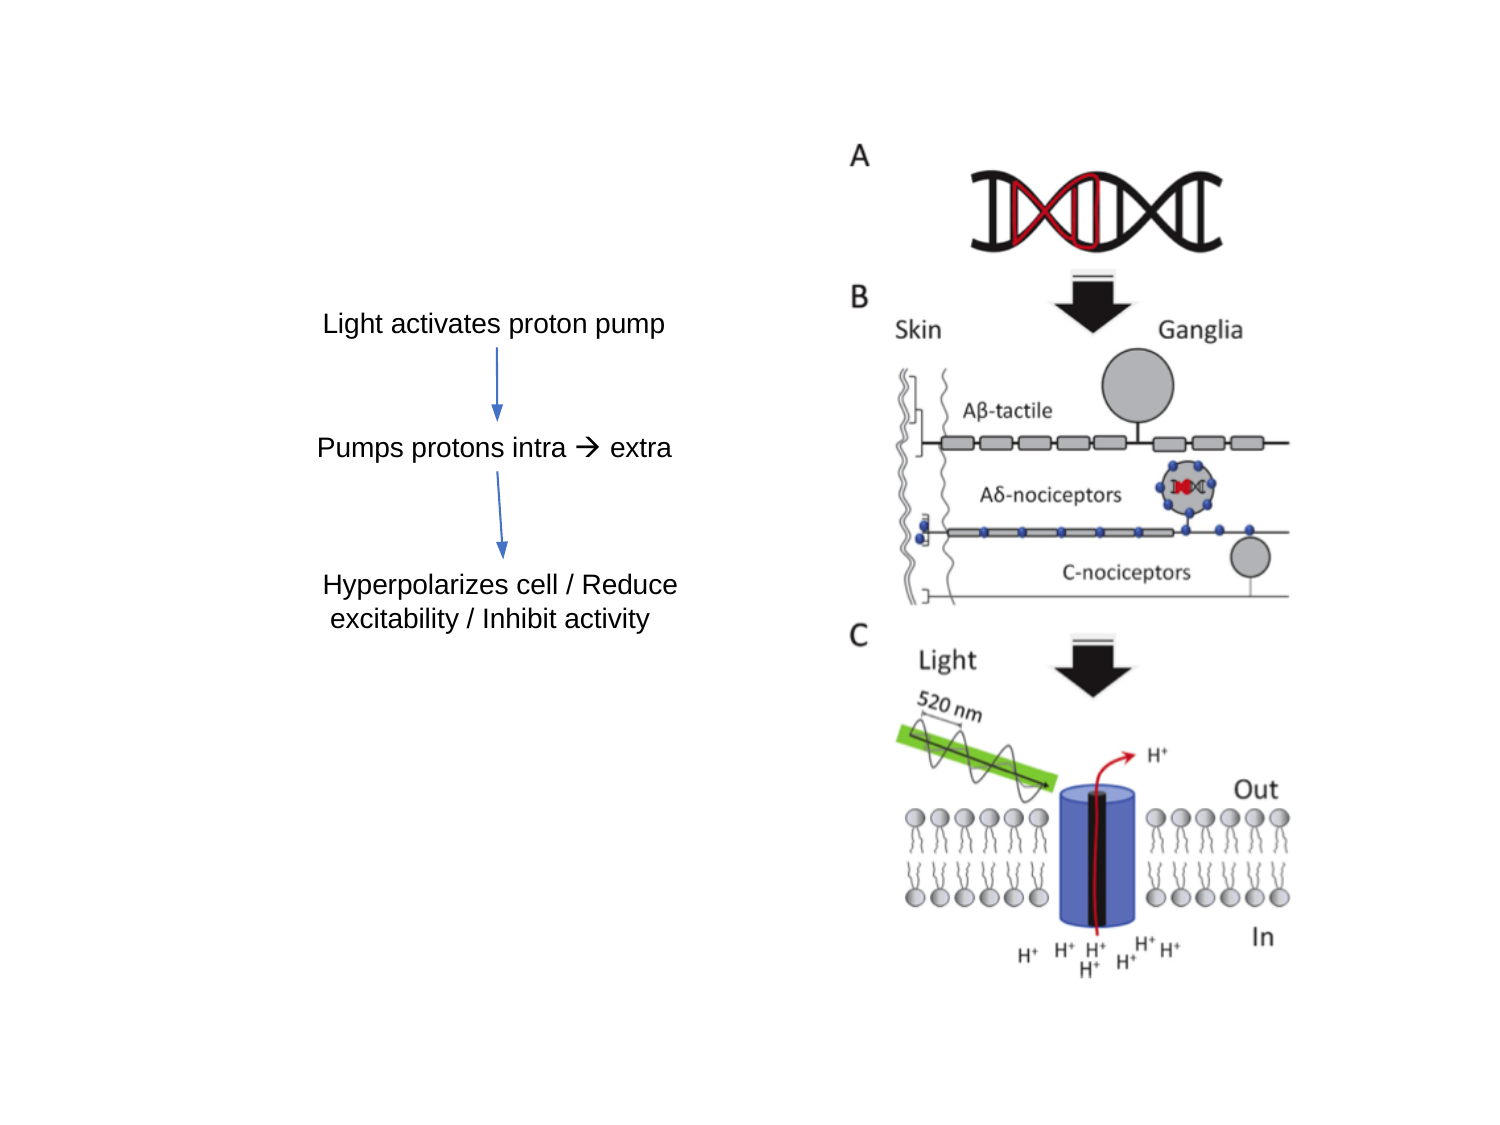

Light activates proton pump
Pumps protons intra  extra
Hyperpolarizes cell / Reduce
 excitability / Inhibit activity